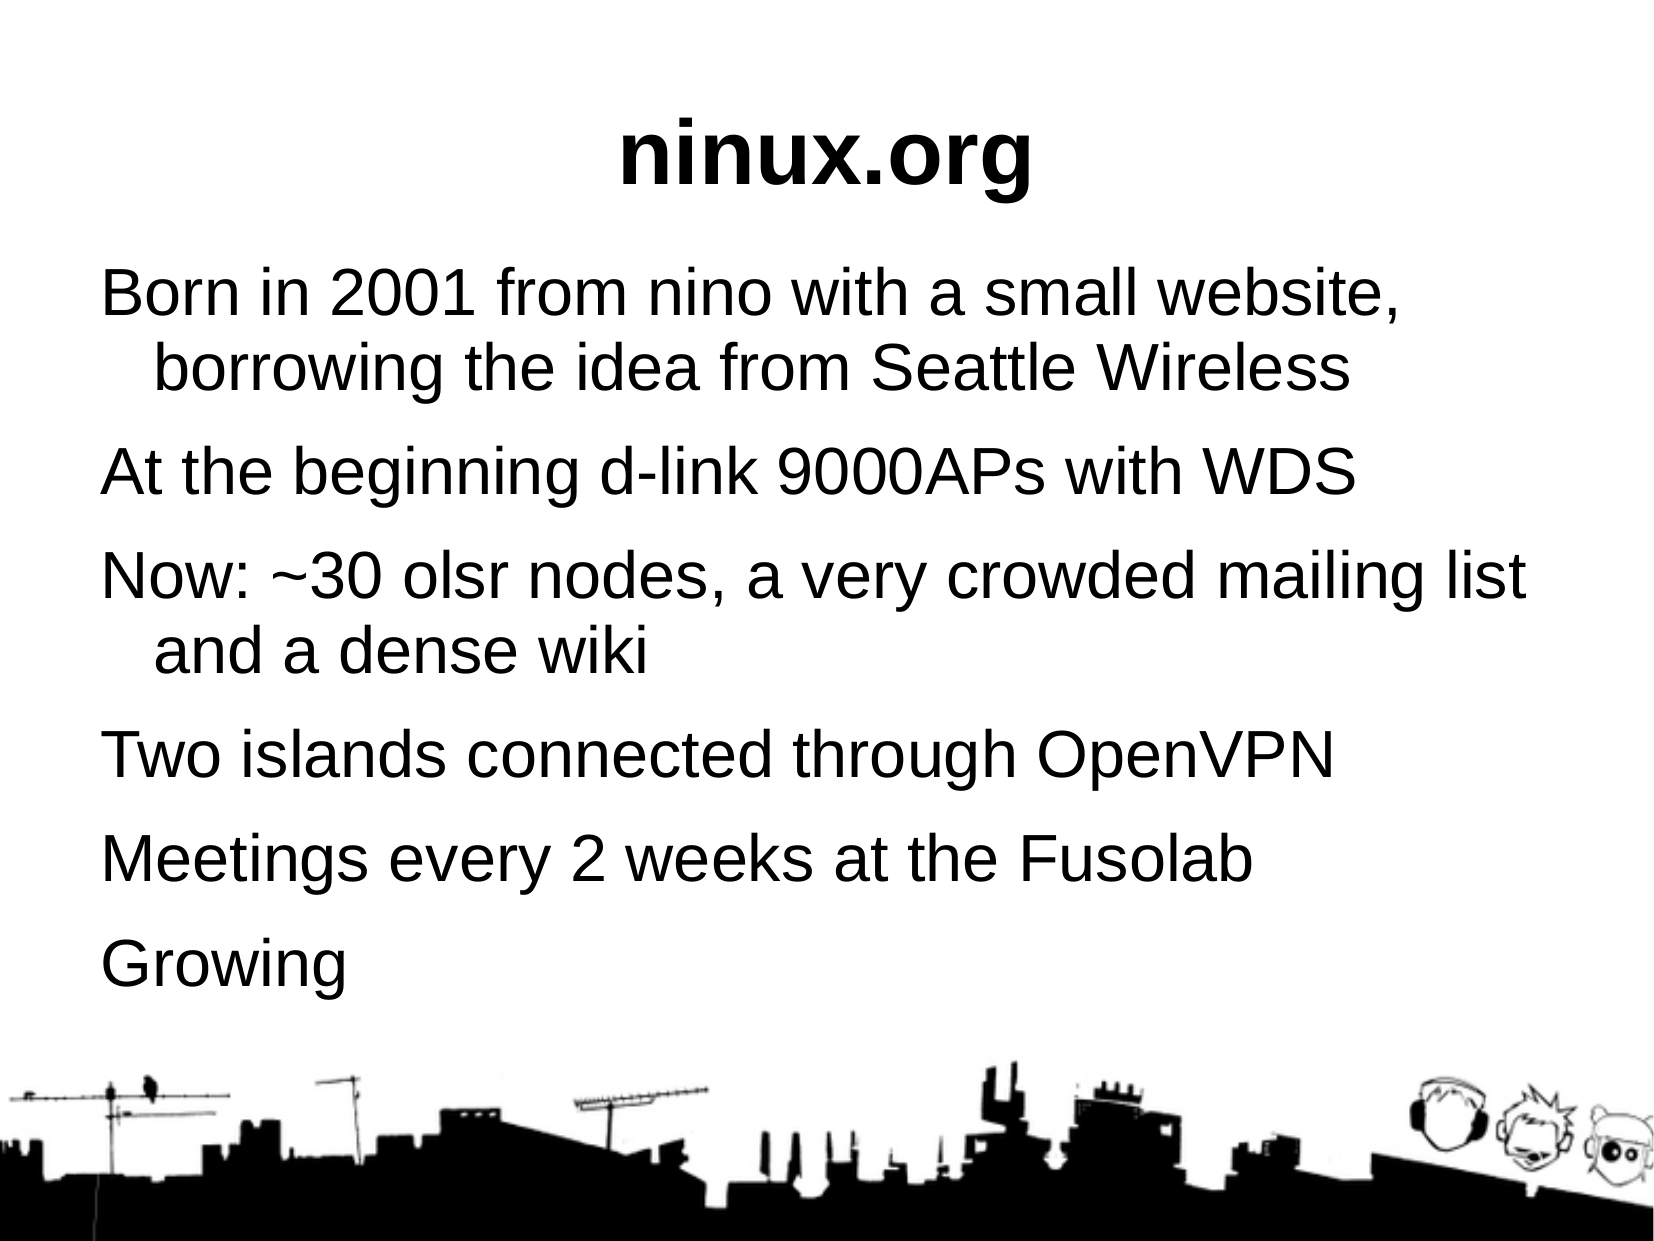

# ninux.org
Born in 2001 from nino with a small website, borrowing the idea from Seattle Wireless
At the beginning d-link 9000APs with WDS
Now: ~30 olsr nodes, a very crowded mailing list and a dense wiki
Two islands connected through OpenVPN
Meetings every 2 weeks at the Fusolab
Growing